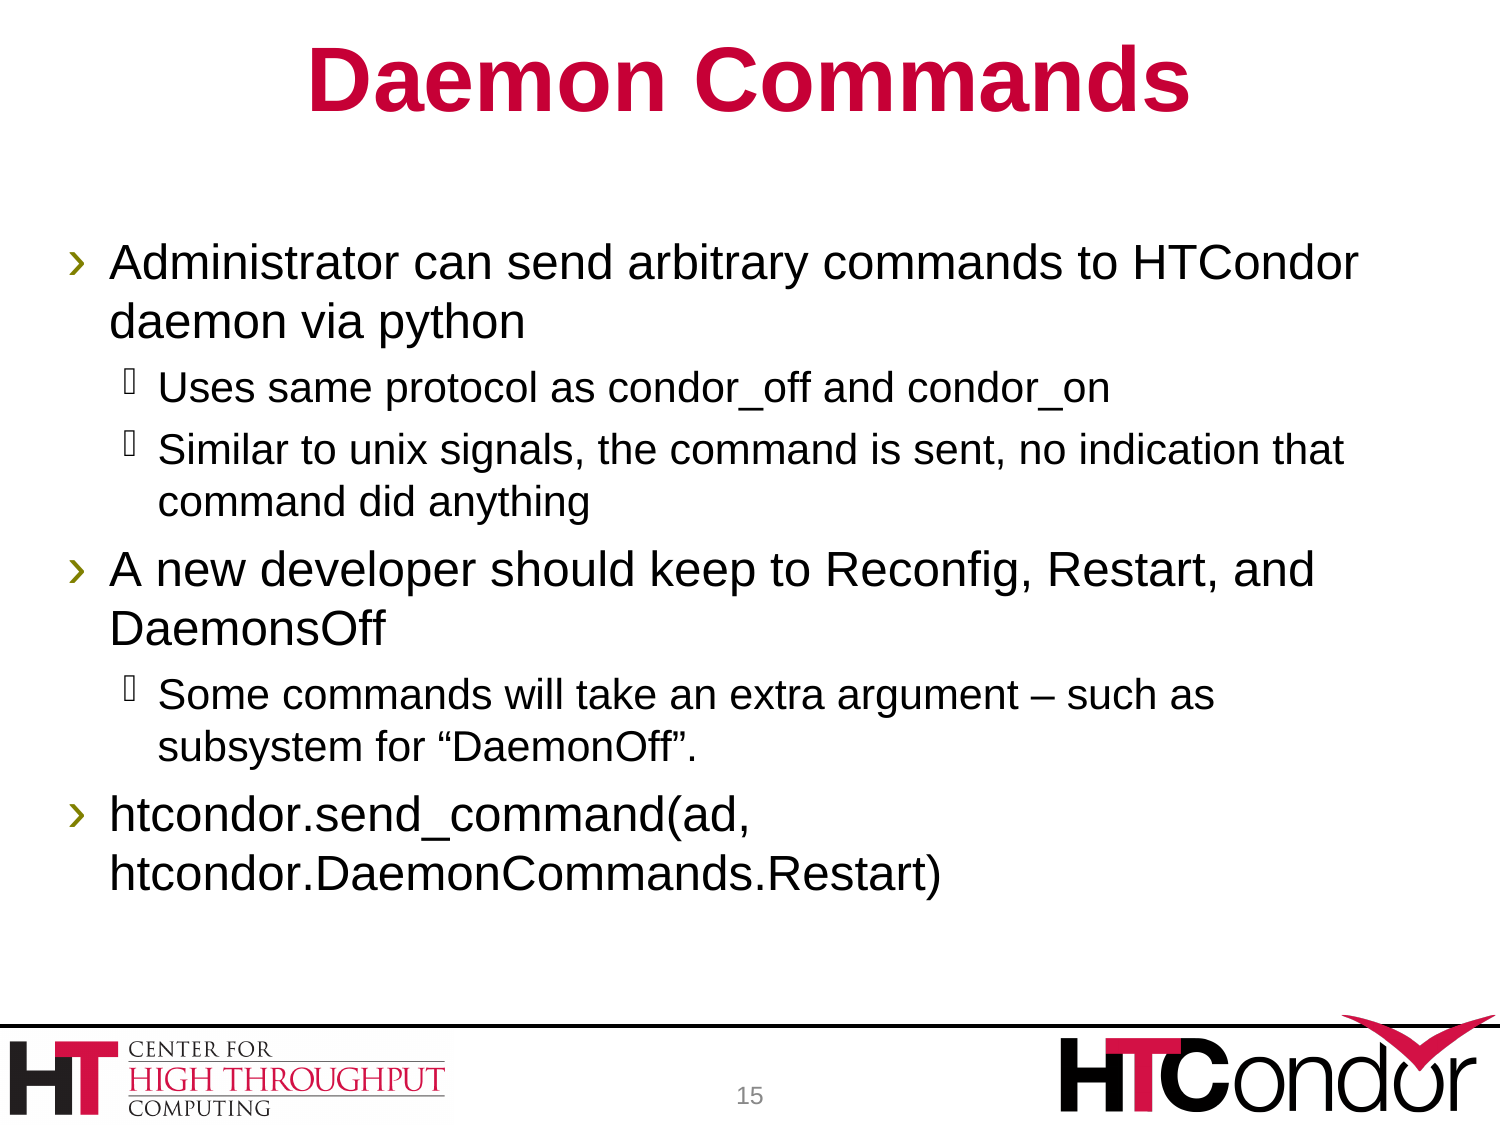

# Daemon Commands
Administrator can send arbitrary commands to HTCondor daemon via python
Uses same protocol as condor_off and condor_on
Similar to unix signals, the command is sent, no indication that command did anything
A new developer should keep to Reconfig, Restart, and DaemonsOff
Some commands will take an extra argument – such as subsystem for “DaemonOff”.
htcondor.send_command(ad, htcondor.DaemonCommands.Restart)